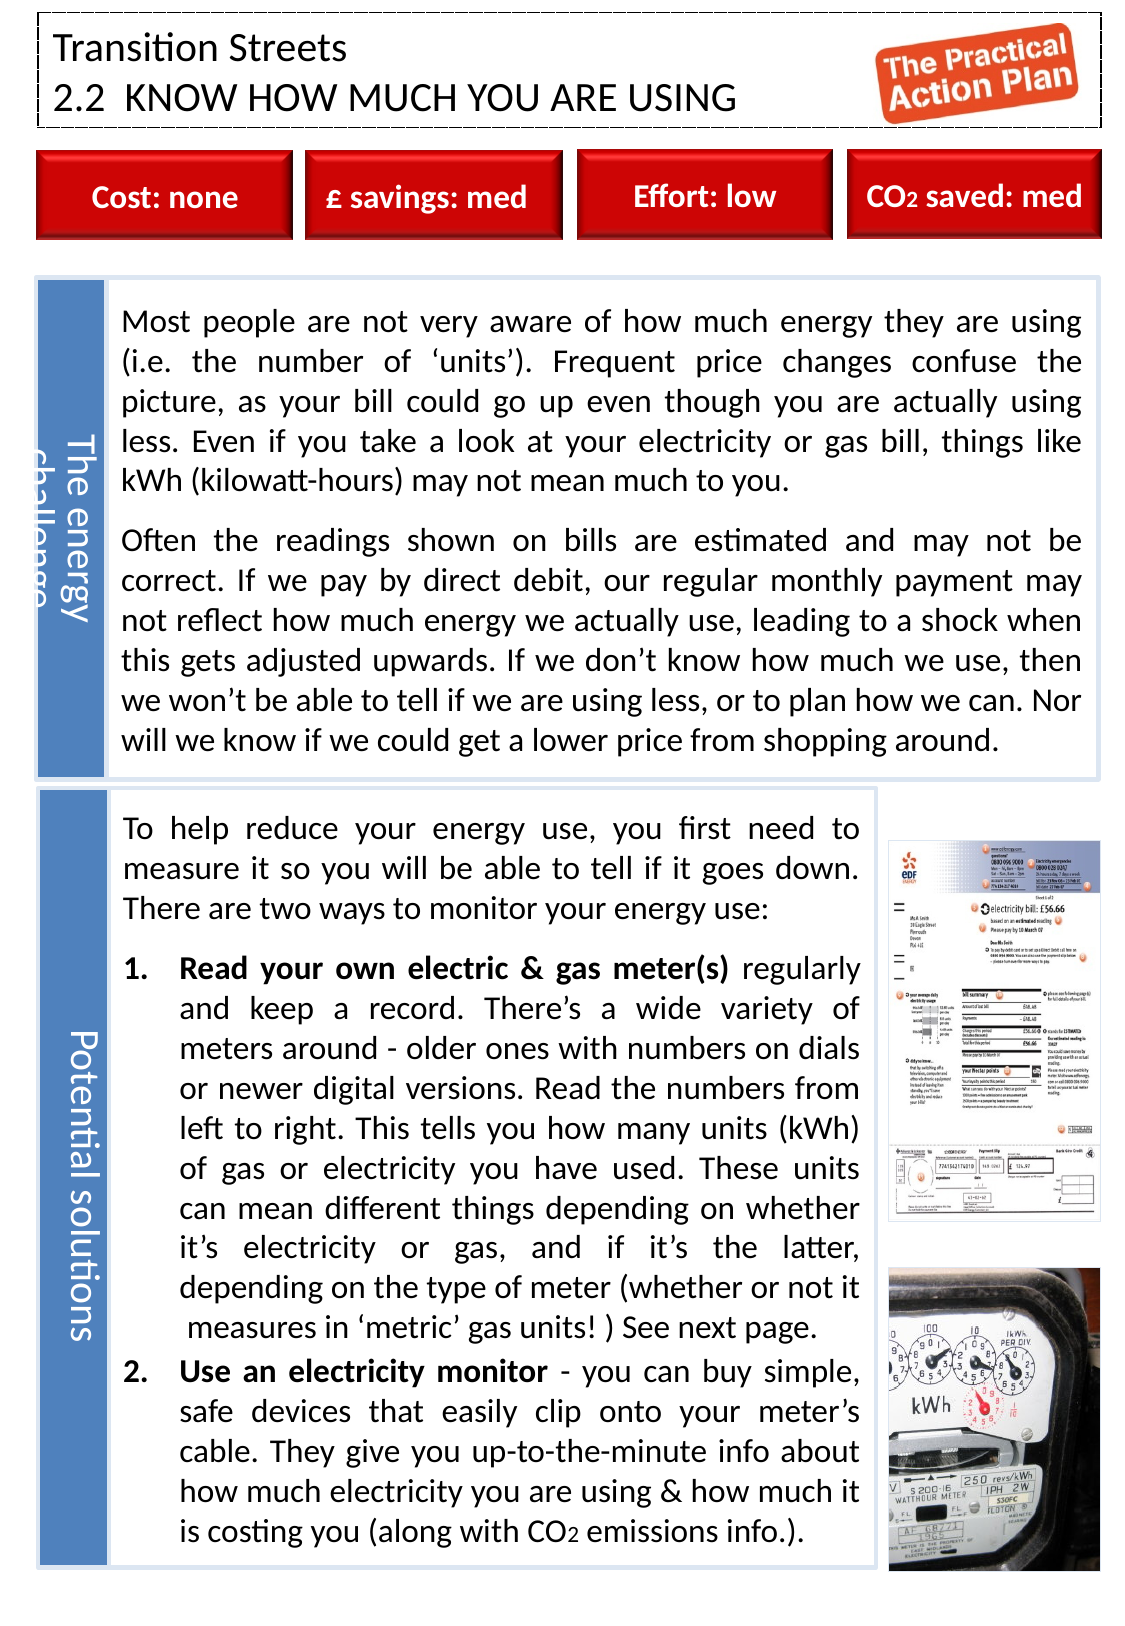

Transition Streets
2.2 KNOW HOW MUCH YOU ARE USING
Effort: low
CO2 saved: med
Cost: none
£ savings: med
Most people are not very aware of how much energy they are using (i.e. the number of ‘units’). Frequent price changes confuse the picture, as your bill could go up even though you are actually using less. Even if you take a look at your electricity or gas bill, things like kWh (kilowatt-hours) may not mean much to you.
Often the readings shown on bills are estimated and may not be correct. If we pay by direct debit, our regular monthly payment may not reflect how much energy we actually use, leading to a shock when this gets adjusted upwards. If we don’t know how much we use, then we won’t be able to tell if we are using less, or to plan how we can. Nor will we know if we could get a lower price from shopping around.
The energy challenge
To help reduce your energy use, you first need to measure it so you will be able to tell if it goes down. There are two ways to monitor your energy use:
Read your own electric & gas meter(s) regularly and keep a record. There’s a wide variety of meters around - older ones with numbers on dials or newer digital versions. Read the numbers from left to right. This tells you how many units (kWh) of gas or electricity you have used. These units can mean different things depending on whether it’s electricity or gas, and if it’s the latter, depending on the type of meter (whether or not it measures in ‘metric’ gas units! ) See next page.
Use an electricity monitor - you can buy simple, safe devices that easily clip onto your meter’s cable. They give you up-to-the-minute info about how much electricity you are using & how much it is costing you (along with CO2 emissions info.).
Potential solutions